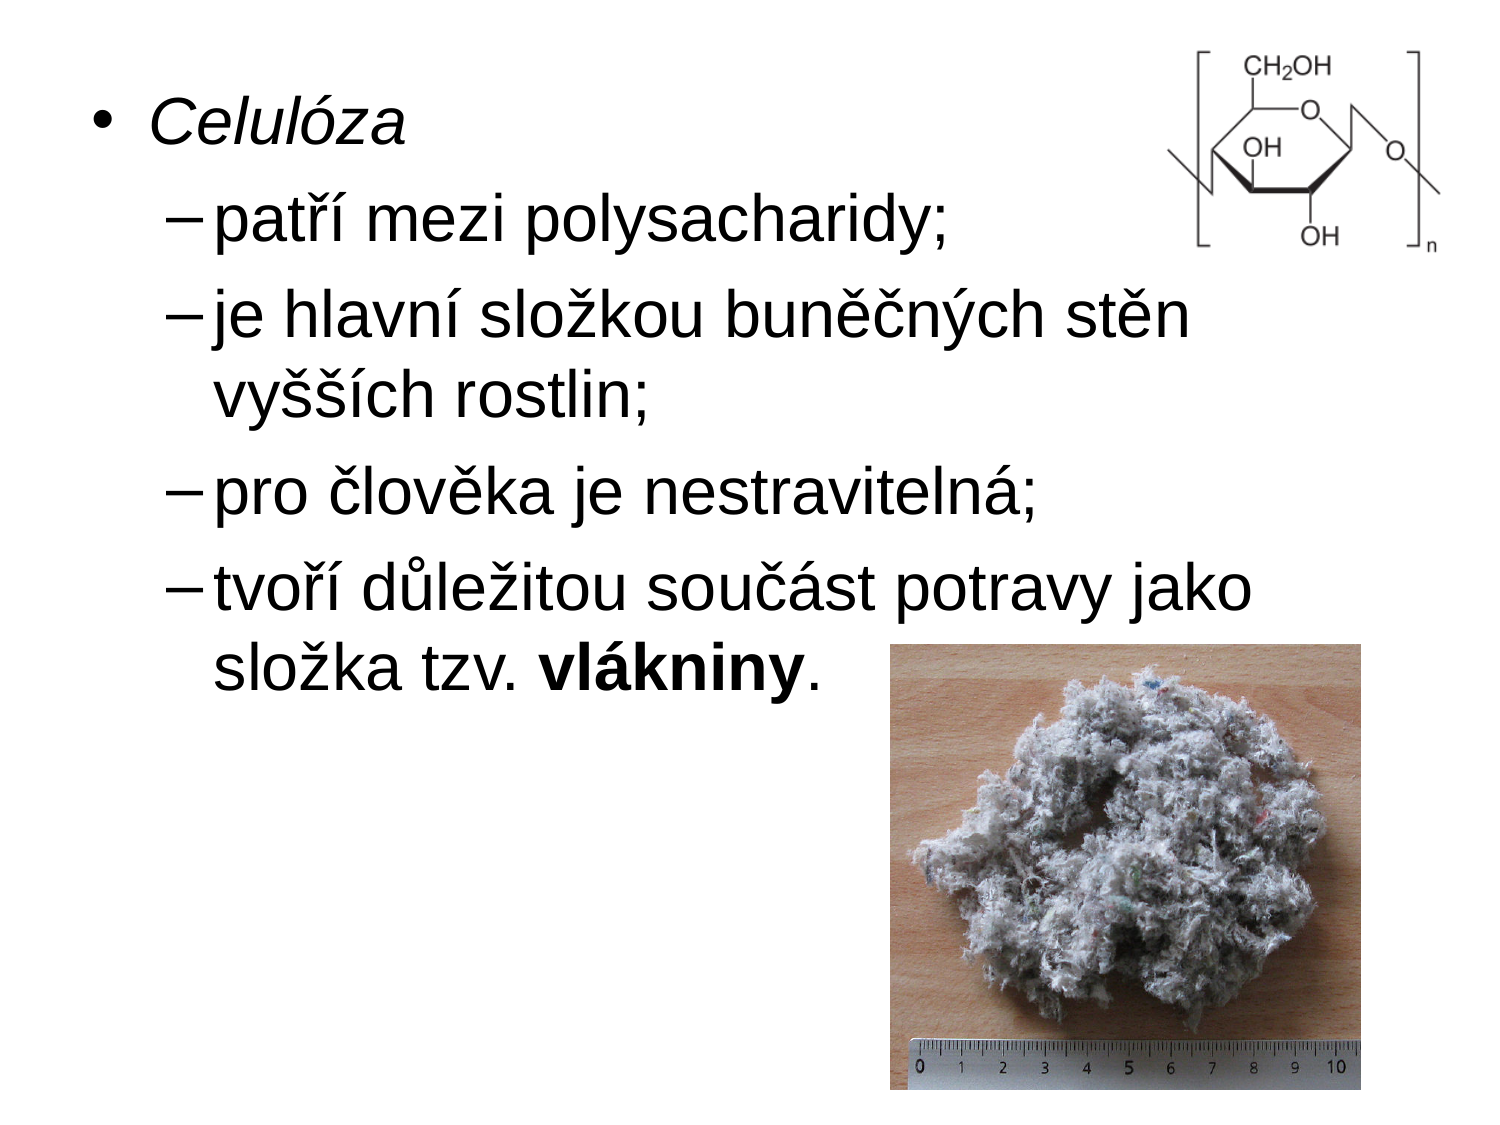

# Celulóza
patří mezi polysacharidy;
je hlavní složkou buněčných stěn vyšších rostlin;
pro člověka je nestravitelná;
tvoří důležitou součást potravy jako složka tzv. vlákniny.